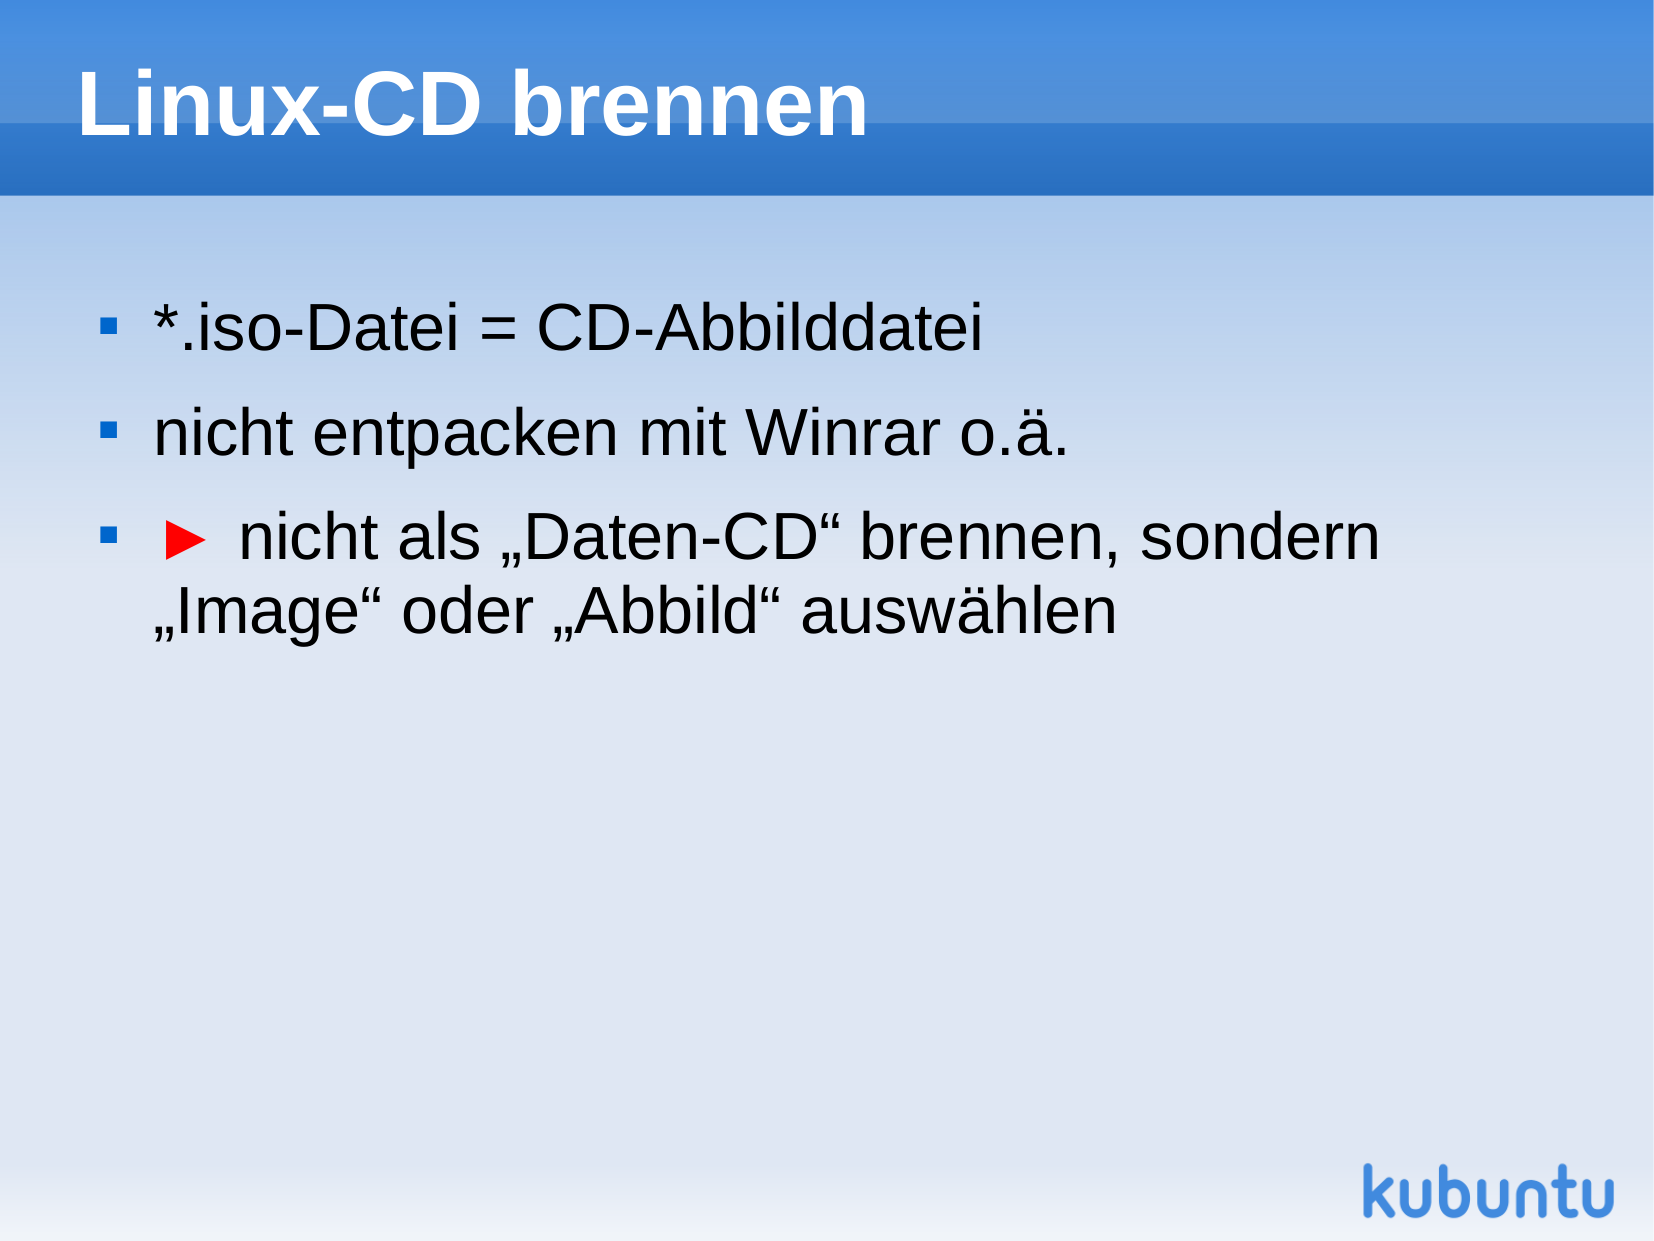

# Linux-CD brennen
*.iso-Datei = CD-Abbilddatei
nicht entpacken mit Winrar o.ä.
► nicht als „Daten-CD“ brennen, sondern „Image“ oder „Abbild“ auswählen